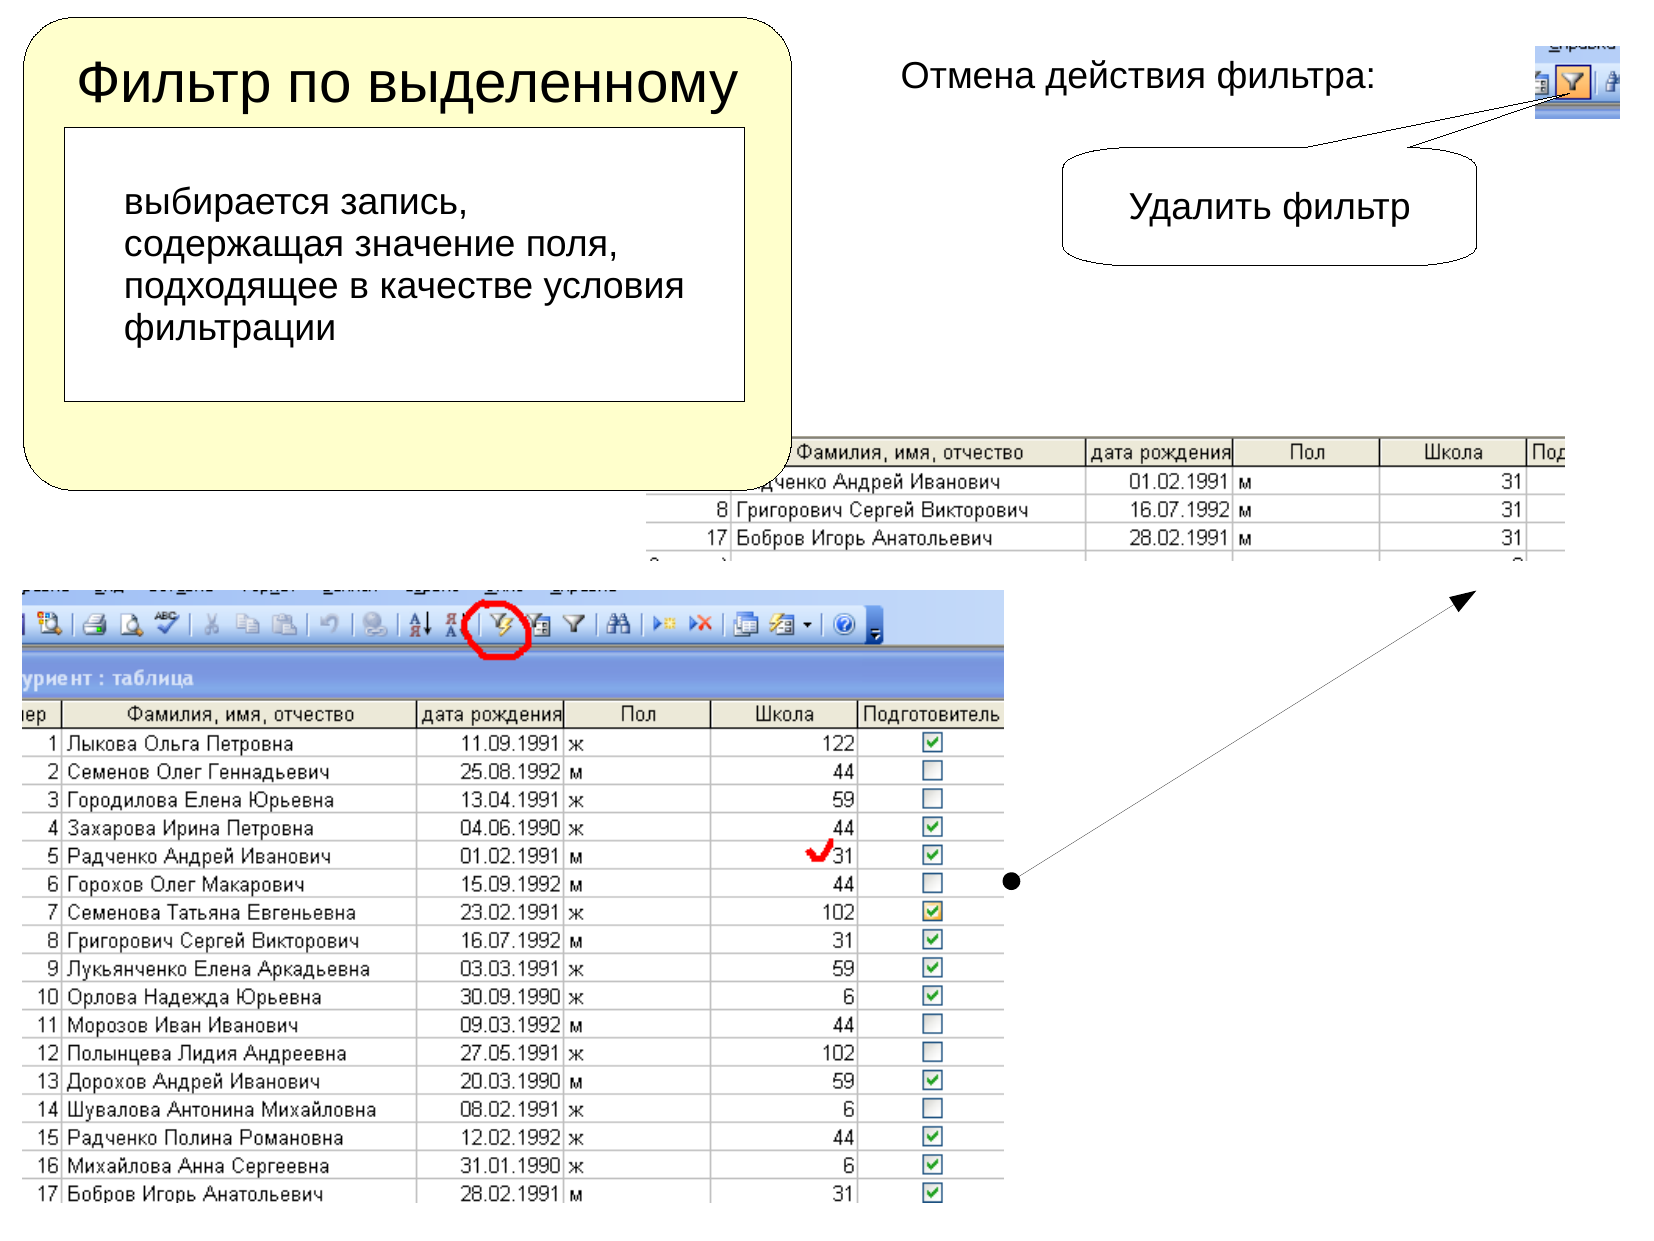

Фильтр по выделенному
Отмена действия фильтра:
выбирается запись,
содержащая значение поля,
подходящее в качестве условия
фильтрации
Удалить фильтр